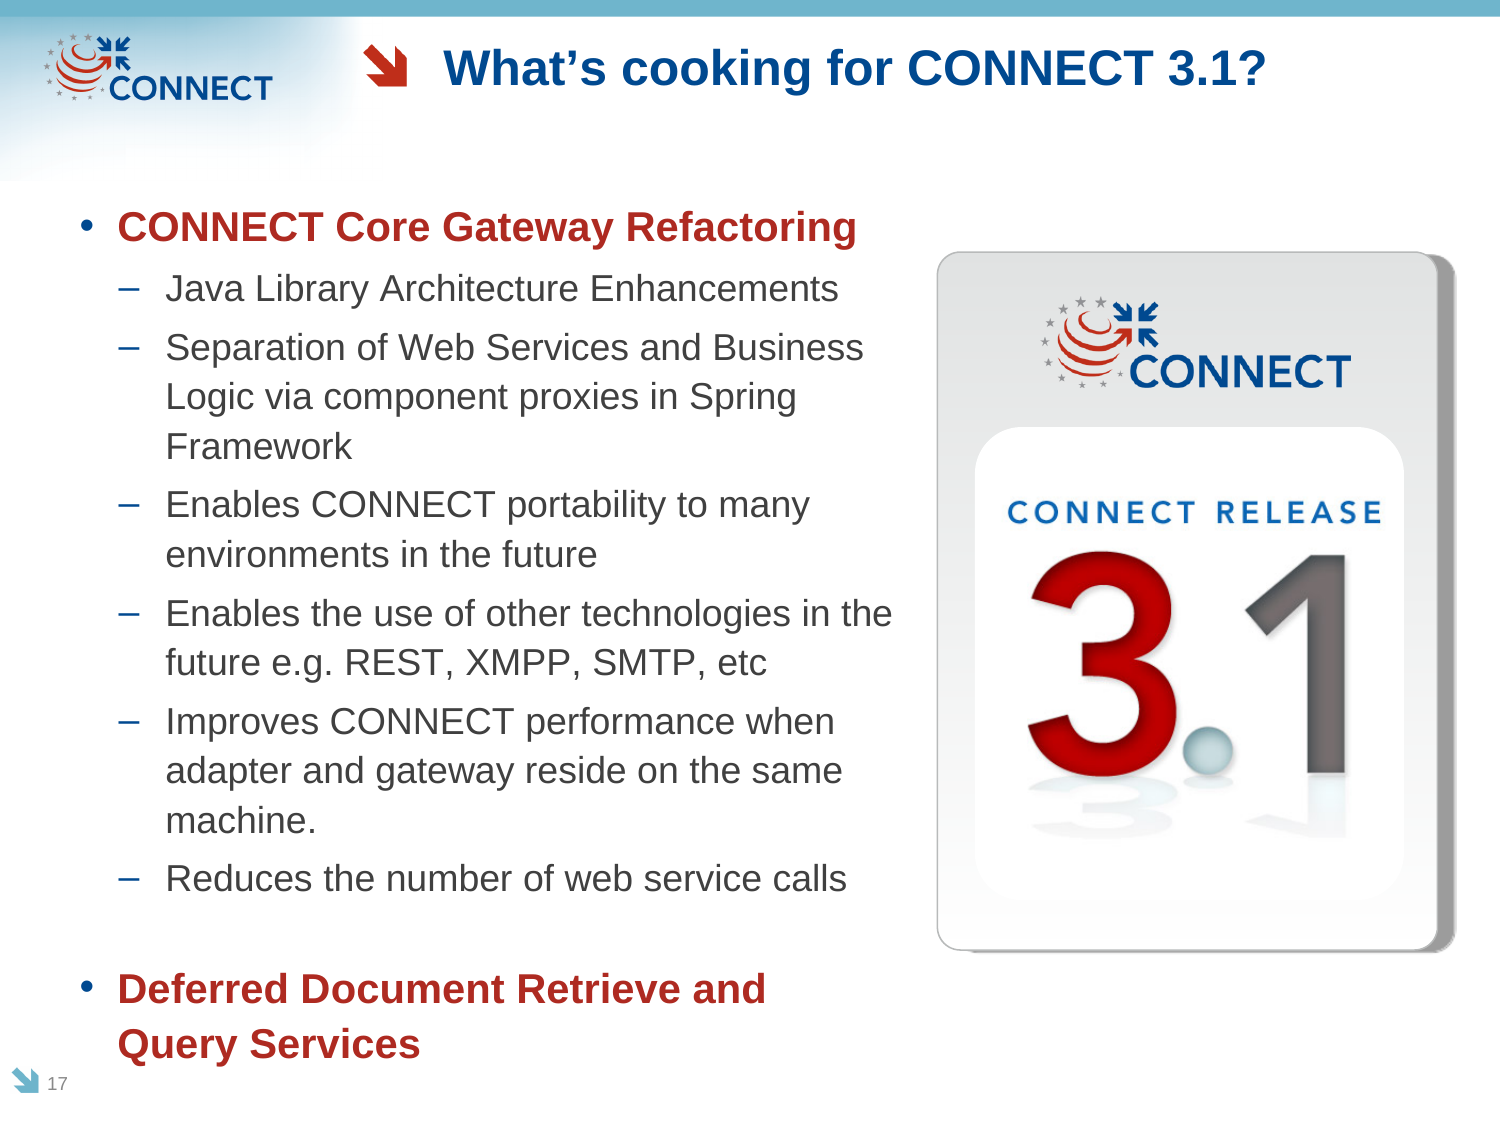

# What’s cooking for CONNECT 3.1?
CONNECT Core Gateway Refactoring
Java Library Architecture Enhancements
Separation of Web Services and Business Logic via component proxies in Spring Framework
Enables CONNECT portability to many environments in the future
Enables the use of other technologies in the future e.g. REST, XMPP, SMTP, etc
Improves CONNECT performance when adapter and gateway reside on the same machine.
Reduces the number of web service calls
Deferred Document Retrieve and
Query Services